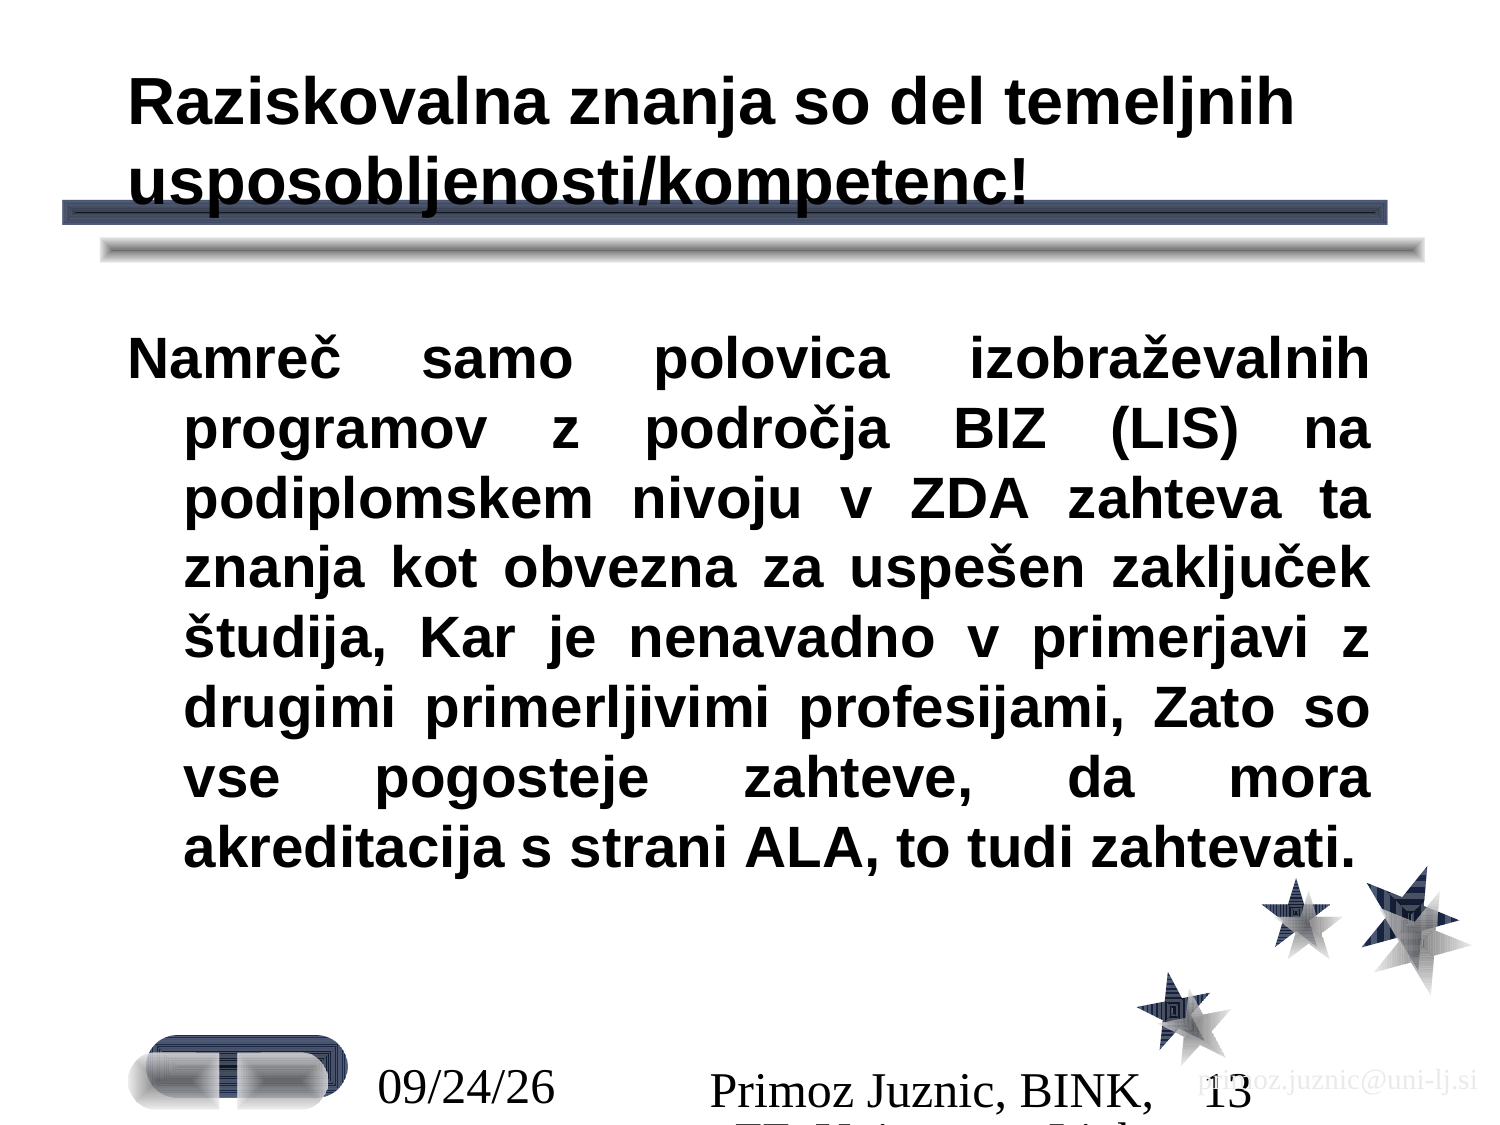

# Raziskovalna znanja so del temeljnih usposobljenosti/kompetenc!
Namreč samo polovica izobraževalnih programov z področja BIZ (LIS) na podiplomskem nivoju v ZDA zahteva ta znanja kot obvezna za uspešen zaključek študija, Kar je nenavadno v primerjavi z drugimi primerljivimi profesijami, Zato so vse pogosteje zahteve, da mora akreditacija s strani ALA, to tudi zahtevati.
Primoz Juznic, BINK, FF, Univerza v Ljubljani
13